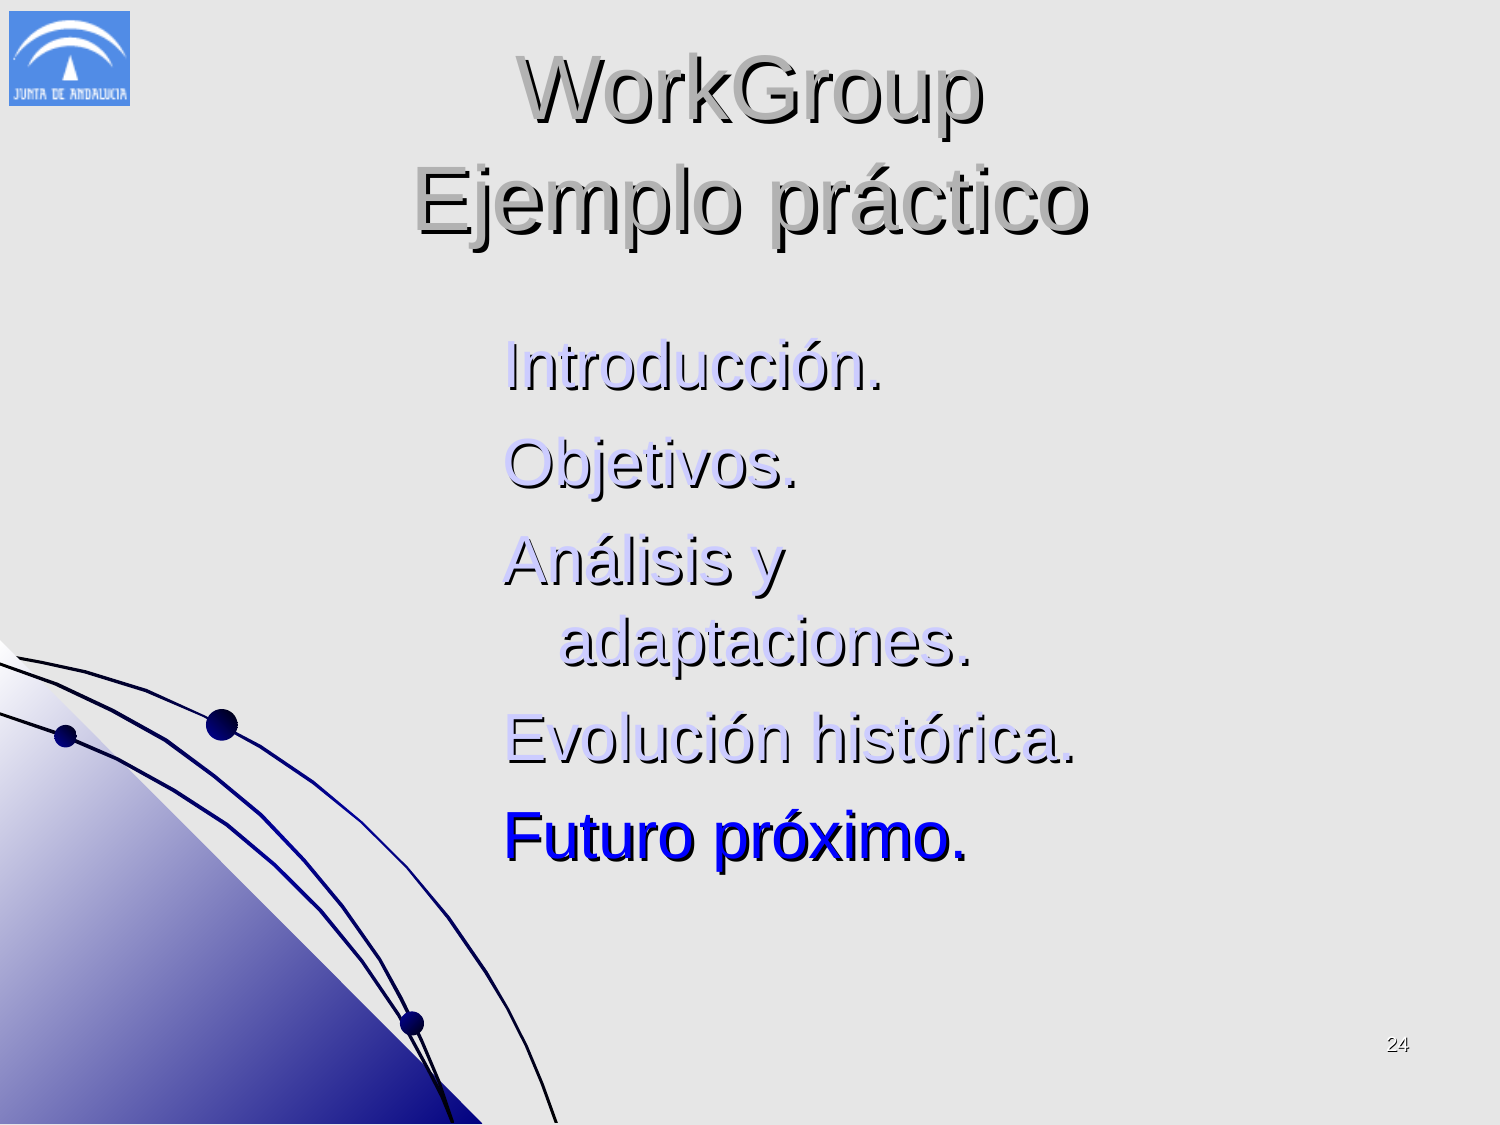

# WorkGroup Ejemplo práctico
Introducción.
Objetivos.
Análisis y adaptaciones.
Evolución histórica.
Futuro próximo.
24